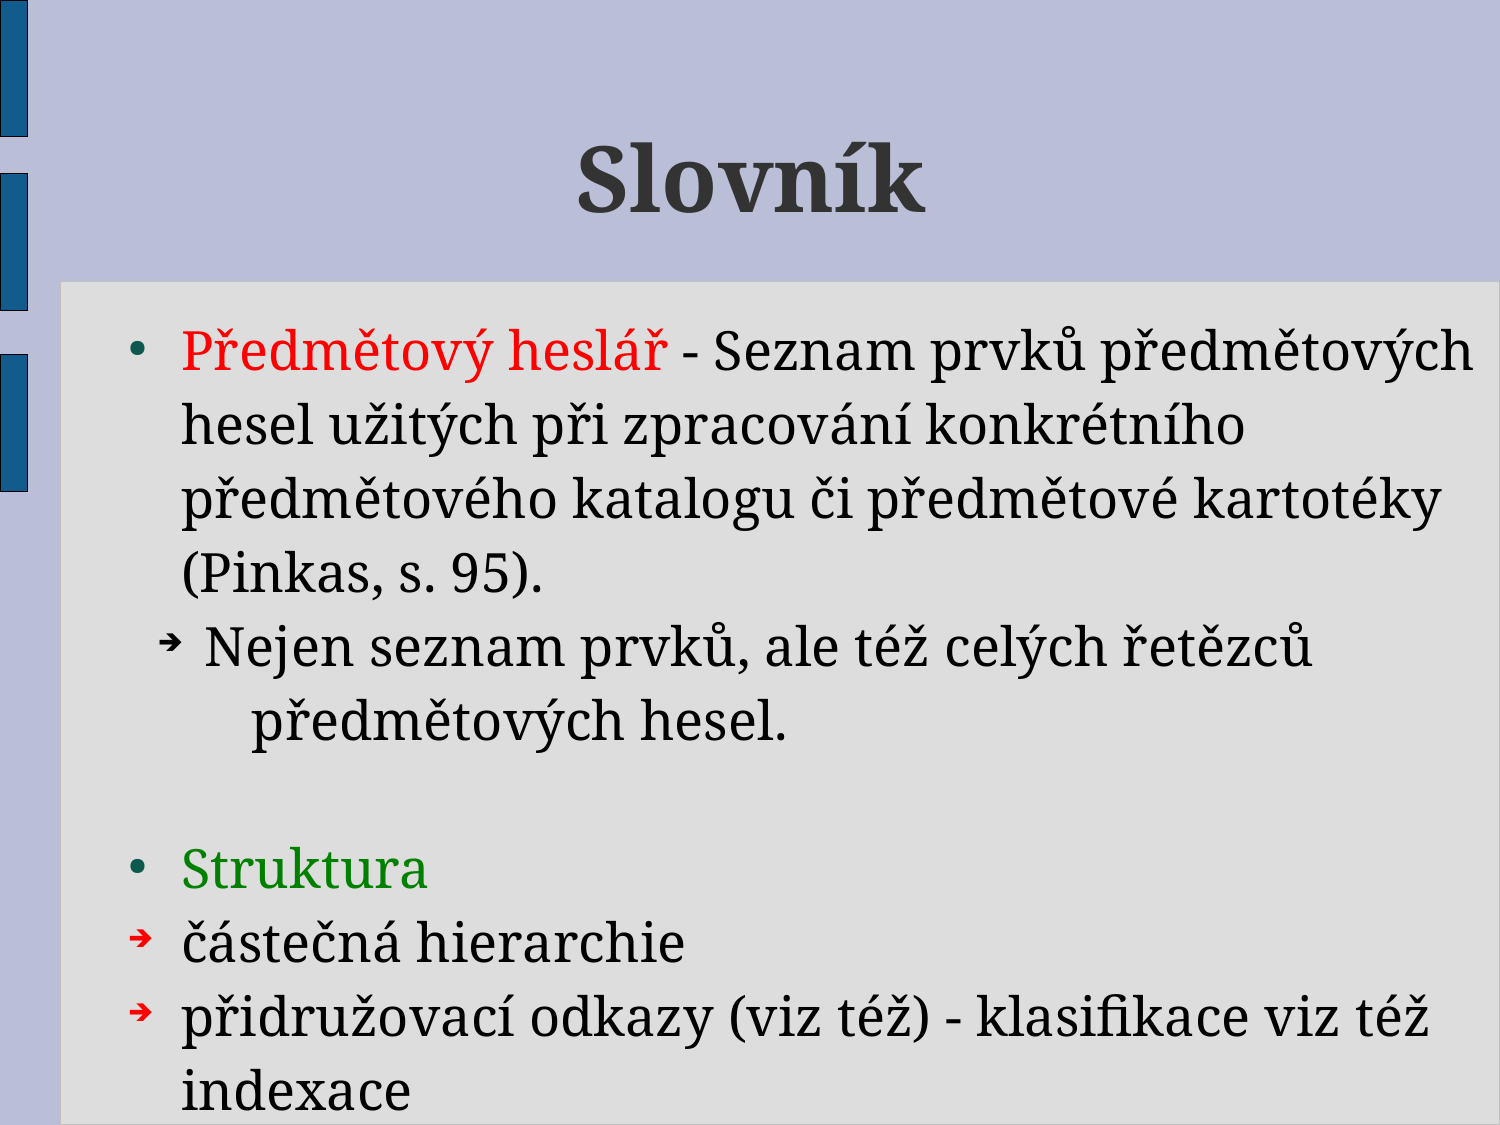

# Slovník
Předmětový heslář - Seznam prvků předmětových hesel užitých při zpracování konkrétního předmětového katalogu či předmětové kartotéky (Pinkas, s. 95).
Nejen seznam prvků, ale též celých řetězců předmětových hesel.
Struktura
částečná hierarchie
přidružovací odkazy (viz též) - klasifikace viz též indexace
vylučovací odkazy (viz) - např. klasifikace viz kategorizace